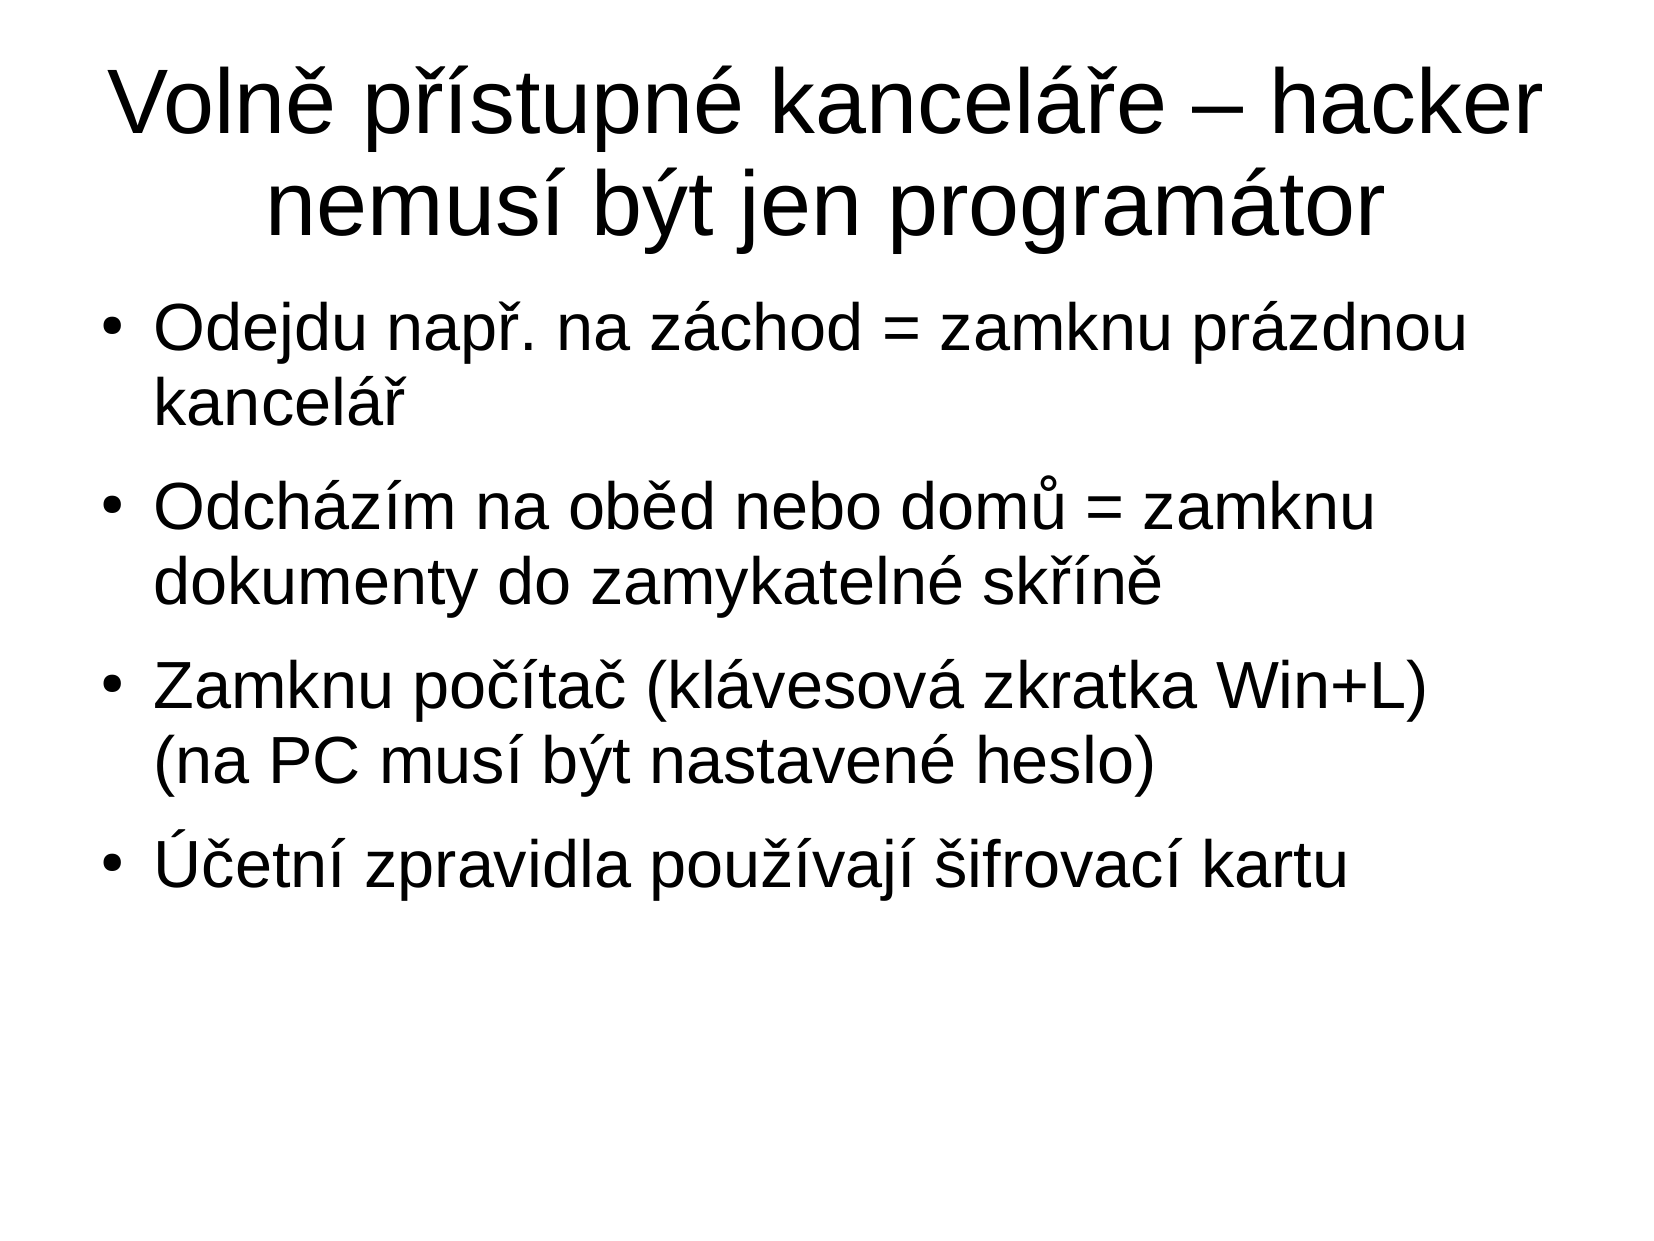

# Volně přístupné kanceláře – hacker nemusí být jen programátor
Odejdu např. na záchod = zamknu prázdnou kancelář
Odcházím na oběd nebo domů = zamknu dokumenty do zamykatelné skříně
Zamknu počítač (klávesová zkratka Win+L)
(na PC musí být nastavené heslo)
Účetní zpravidla používají šifrovací kartu